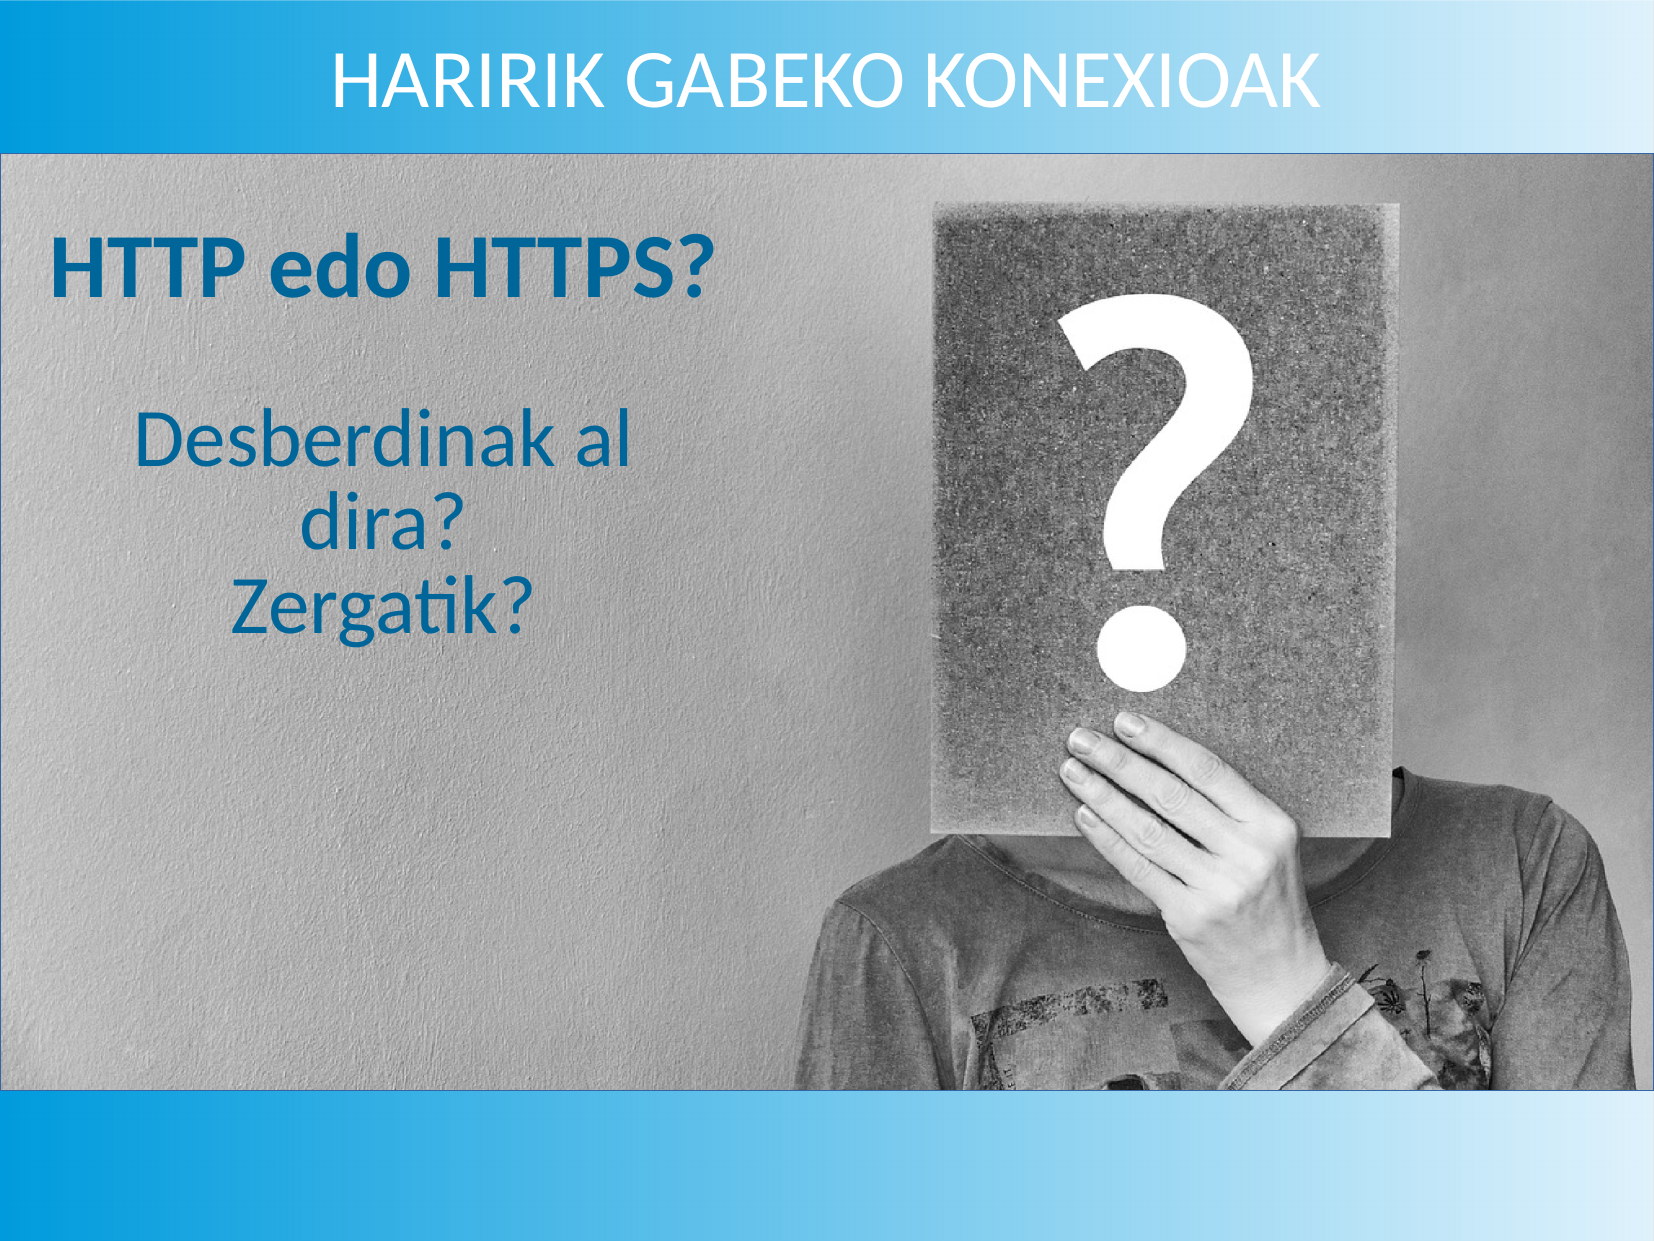

# HARIRIK GABEKO KONEXIOAK
HTTP edo HTTPS?
Desberdinak al dira?
Zergatik?
HARIRIK GABEKO KONEXIOAK